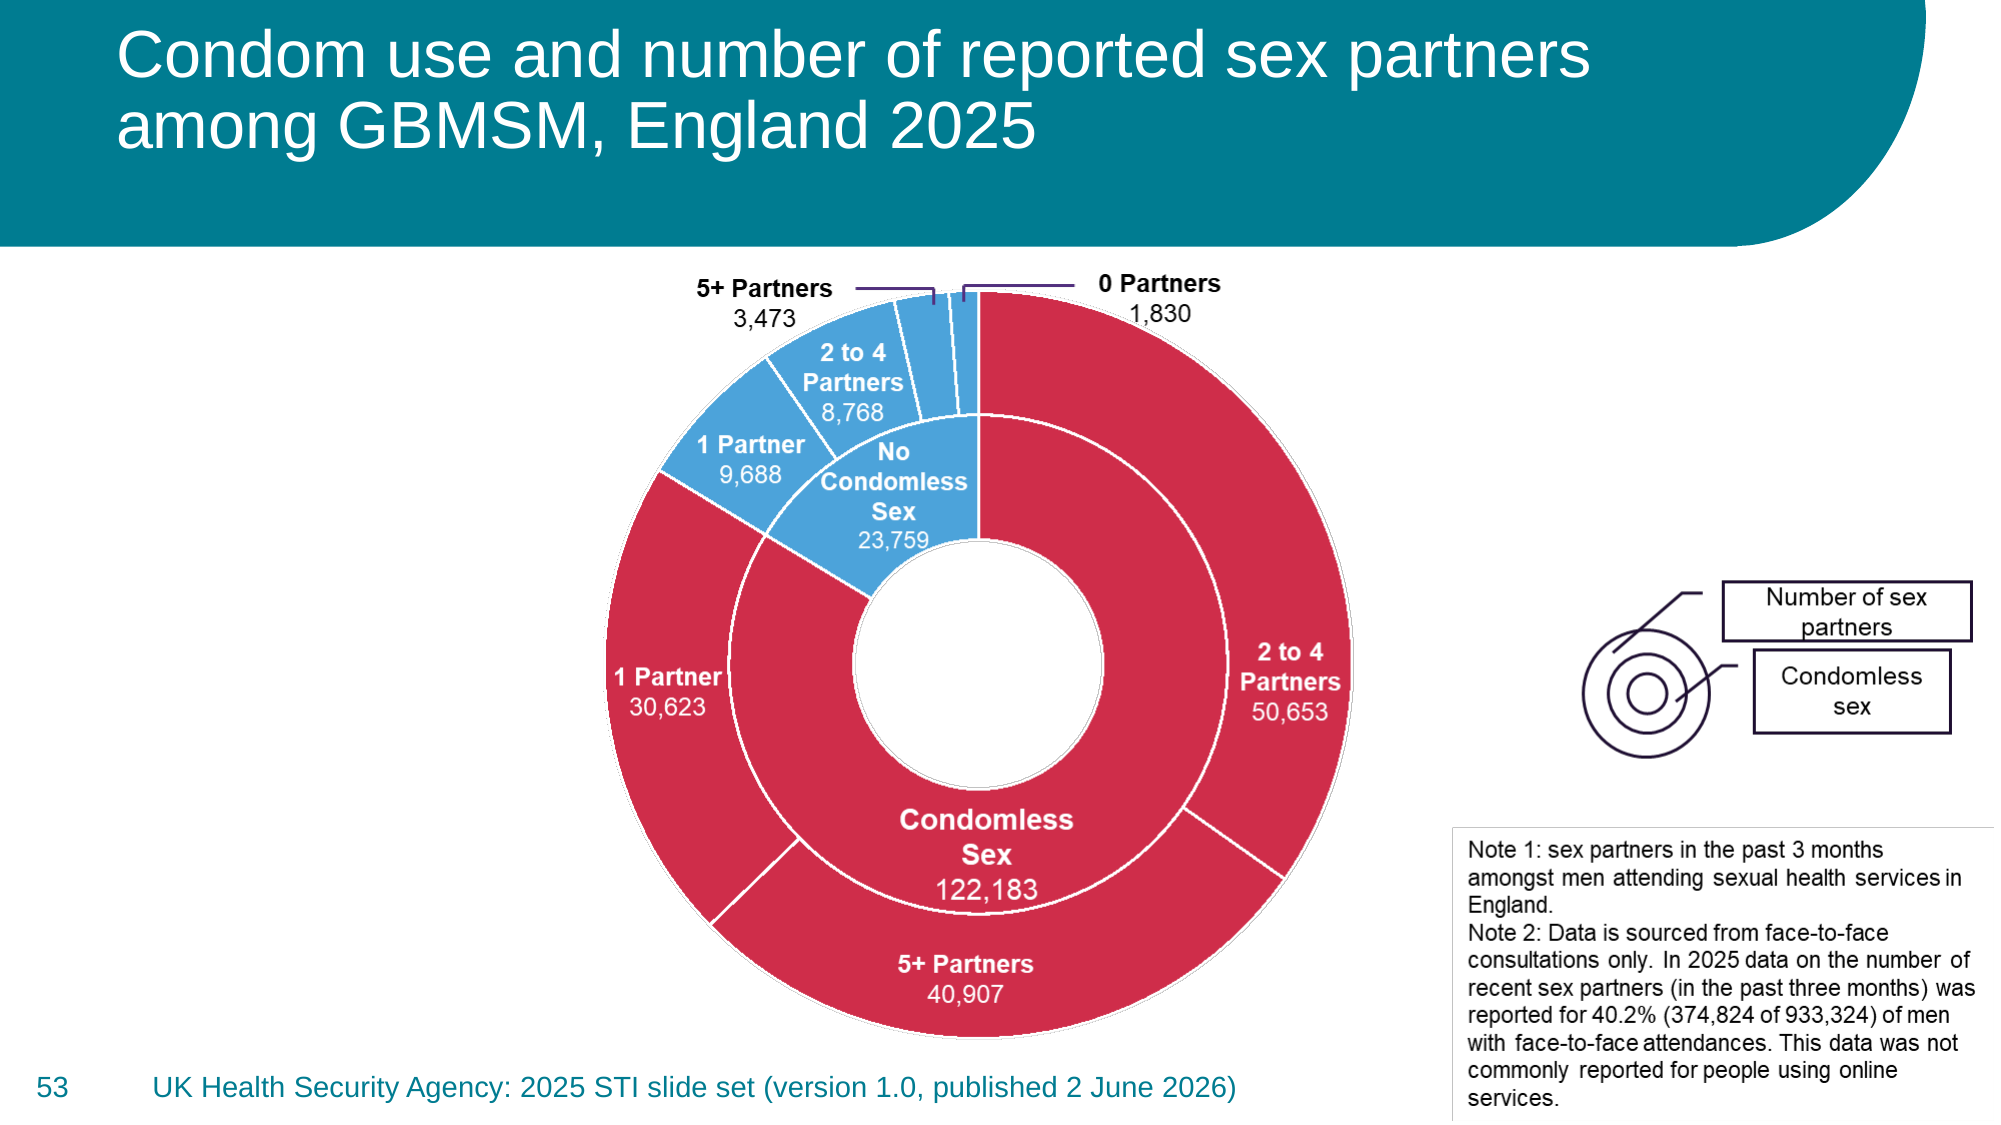

# Condom use and number of reported sex partners among GBMSM, England 2025
52
UK Health Security Agency: 2025 STI slide set (version 1.0, published 2 June 2026)